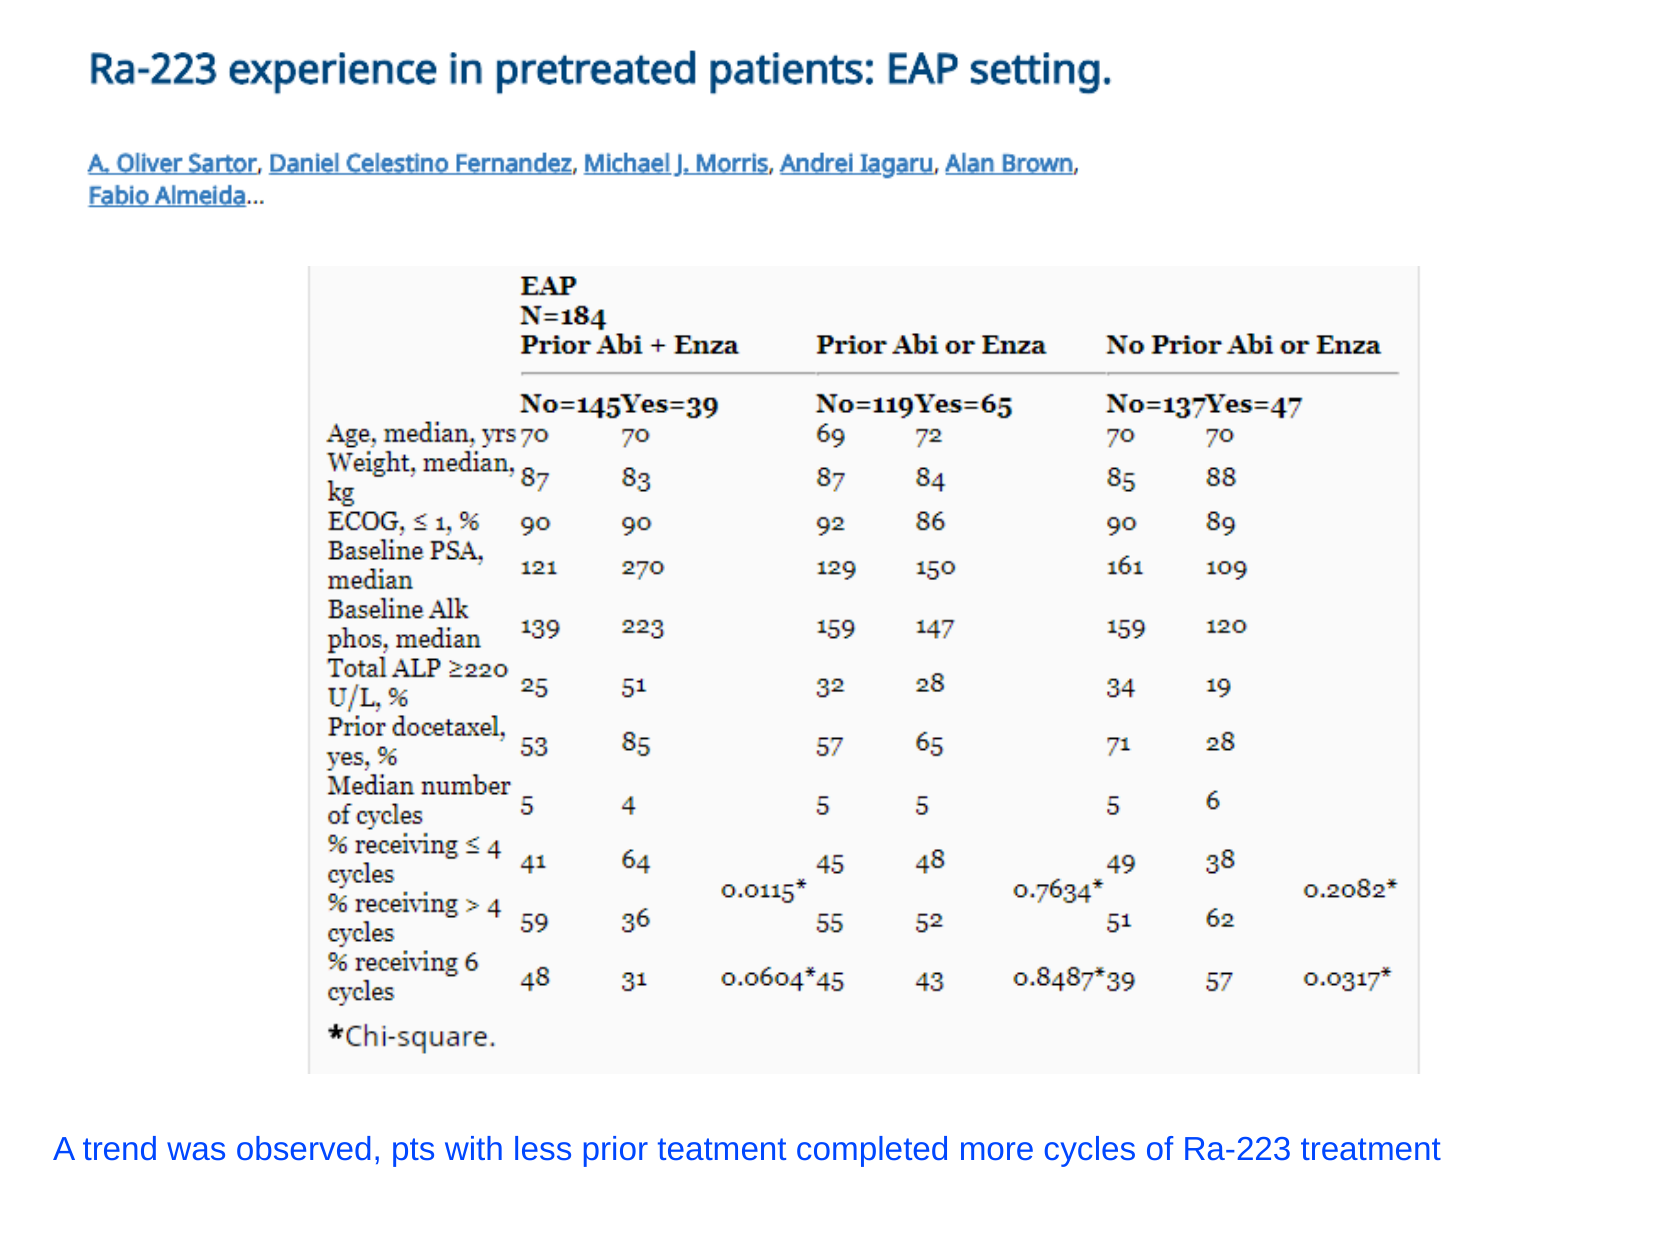

# A trend was observed, pts with less prior teatment completed more cycles of Ra-223 treatment